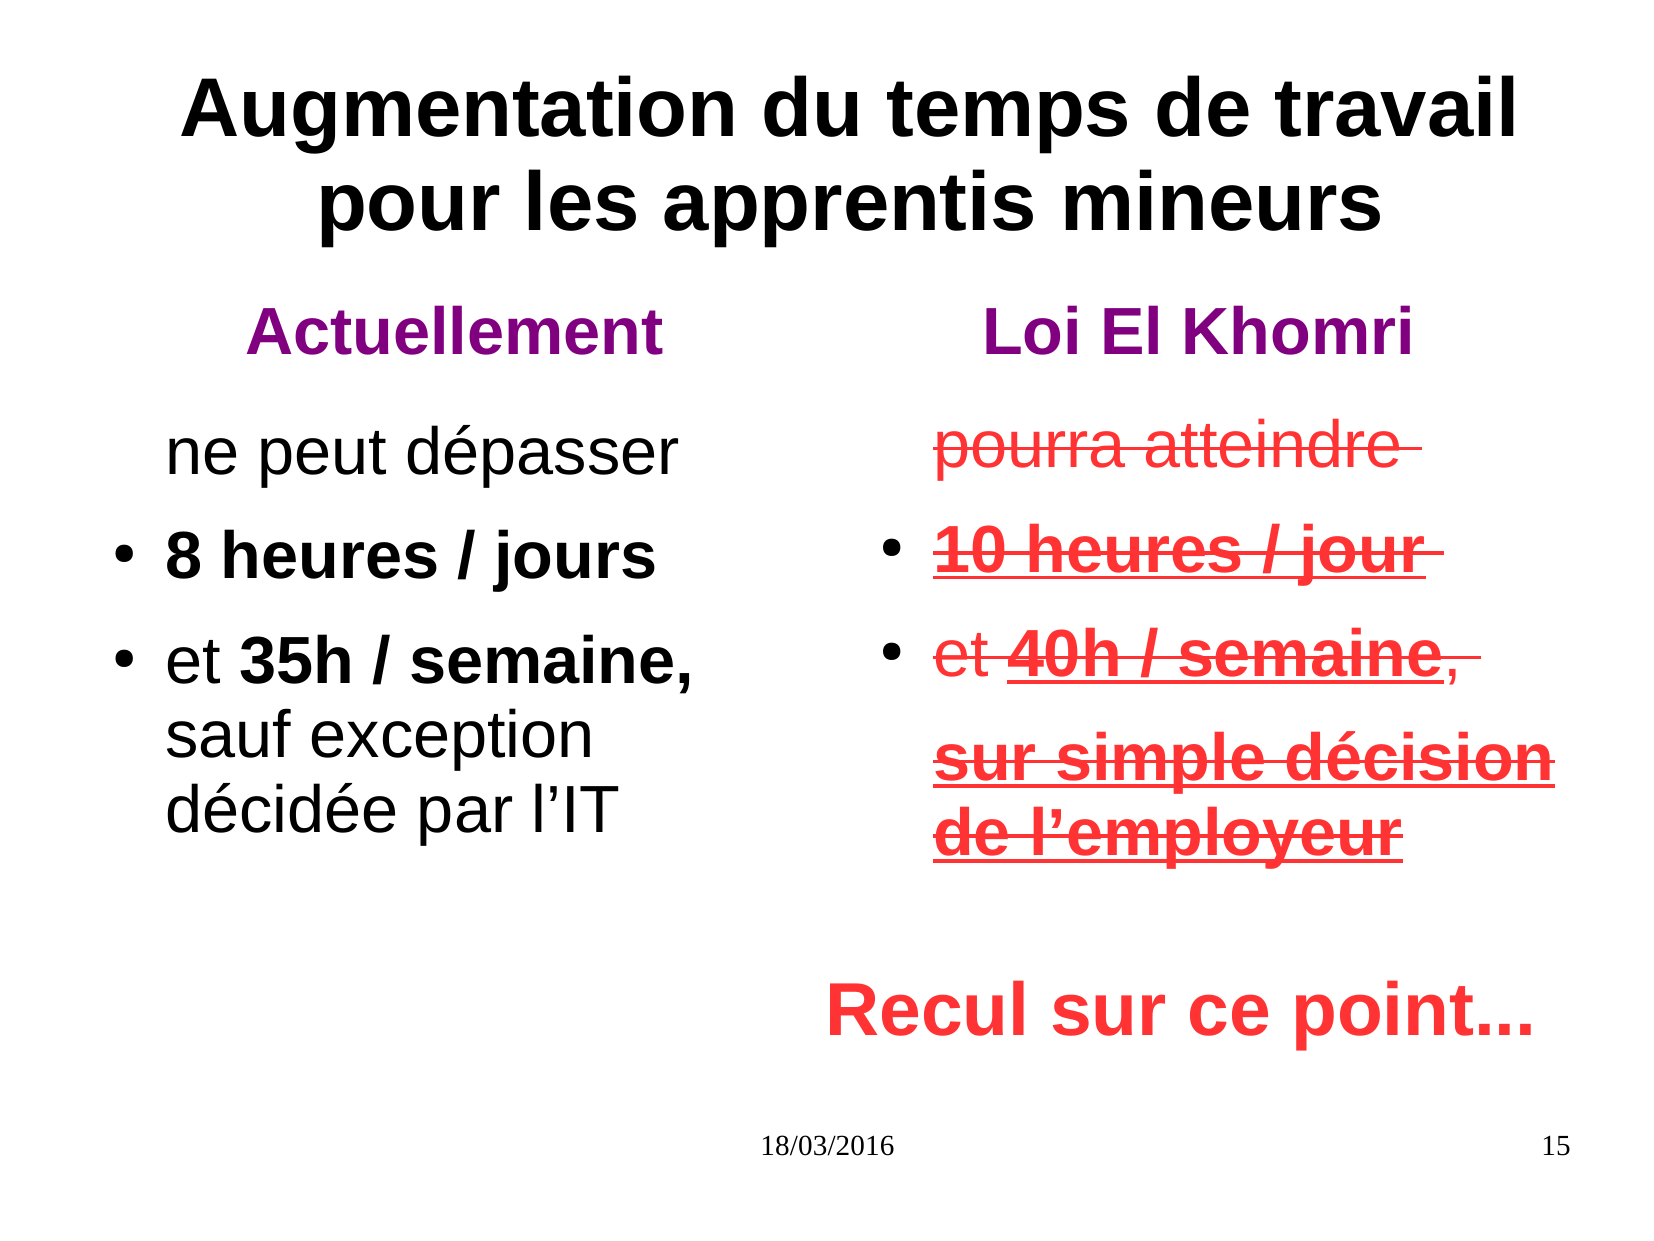

# Augmentation du temps de travail pour les apprentis mineurs
Actuellement
Loi El Khomri
pourra atteindre
10 heures / jour
et 40h / semaine,
sur simple décision de l’employeur
ne peut dépasser
8 heures / jours
et 35h / semaine, sauf exception décidée par l’IT
Recul sur ce point...
18/03/2016
15